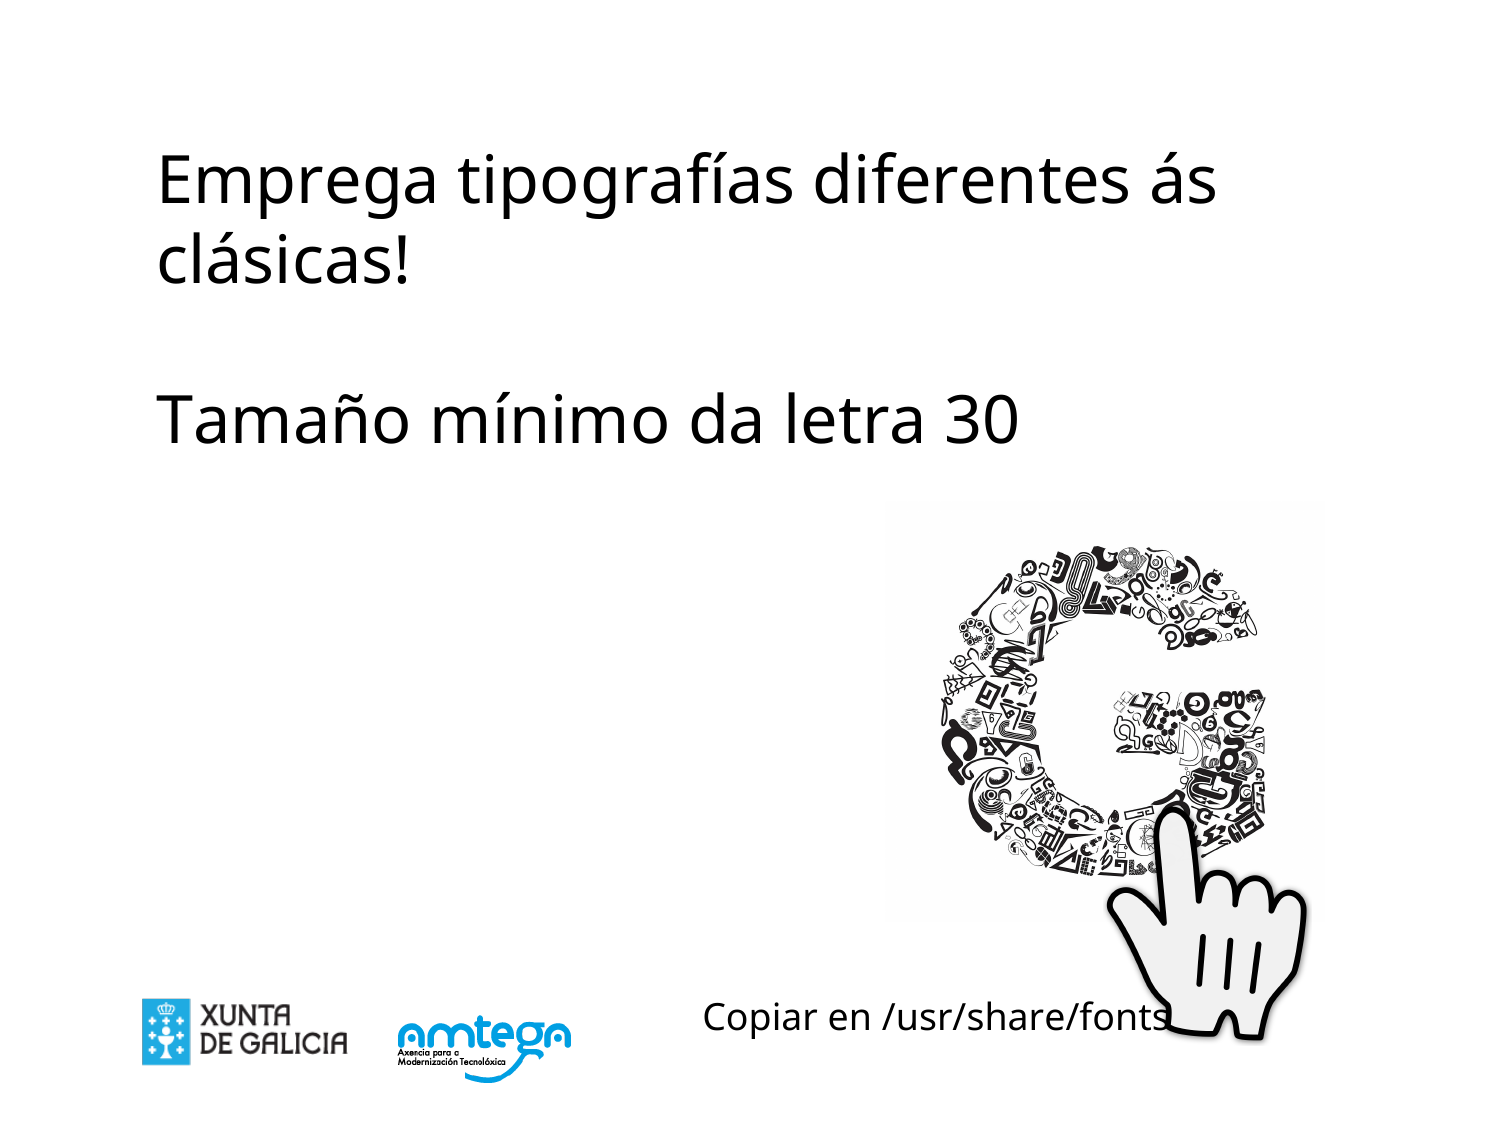

Emprega tipografías diferentes ás clásicas!
Tamaño mínimo da letra 30
Copiar en /usr/share/fonts